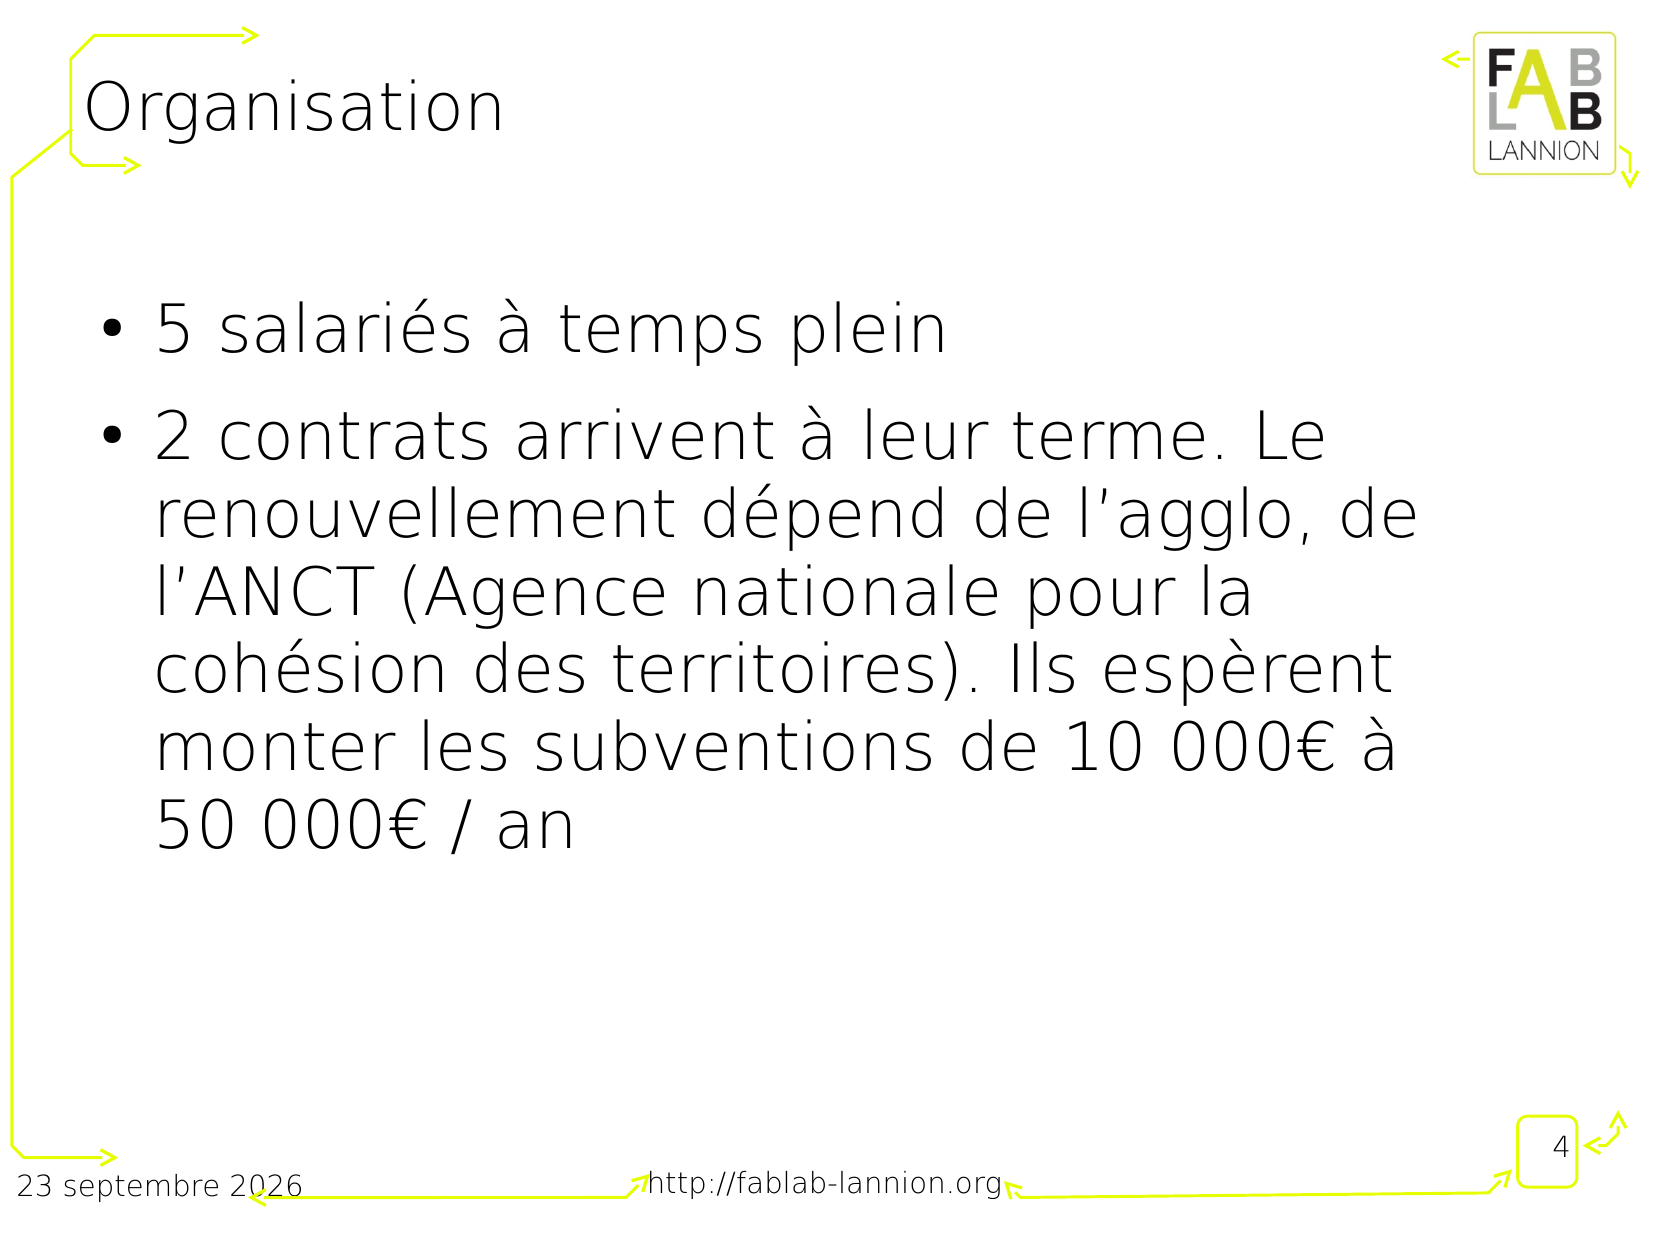

# Organisation
5 salariés à temps plein
2 contrats arrivent à leur terme. Le renouvellement dépend de l’agglo, de l’ANCT (Agence nationale pour la cohésion des territoires). Ils espèrent monter les subventions de 10 000€ à 50 000€ / an
4